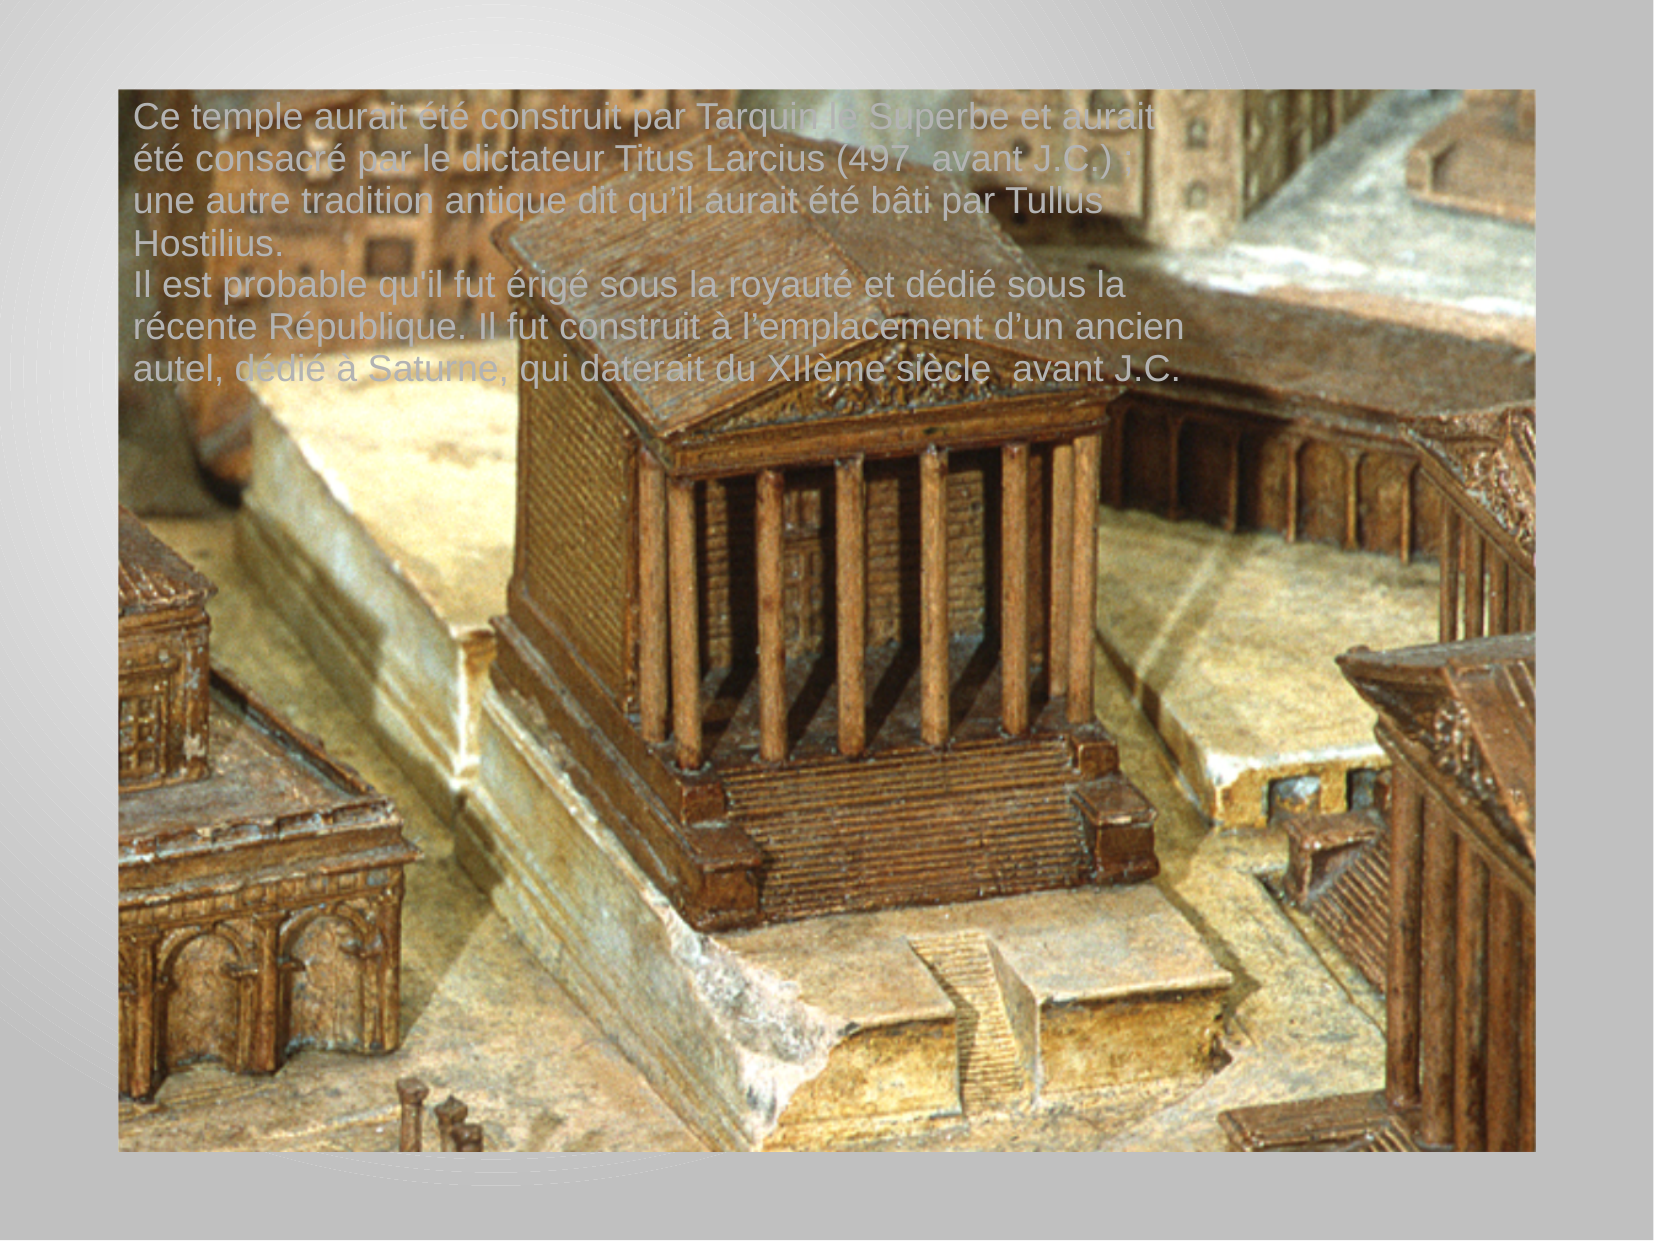

Ce temple aurait été construit par Tarquin le Superbe et aurait été consacré par le dictateur Titus Larcius (497 avant J.C.) ; une autre tradition antique dit qu’il aurait été bâti par Tullus Hostilius.
Il est probable qu'il fut érigé sous la royauté et dédié sous la récente République. Il fut construit à l’emplacement d’un ancien autel, dédié à Saturne, qui daterait du XIIème siècle avant J.C.